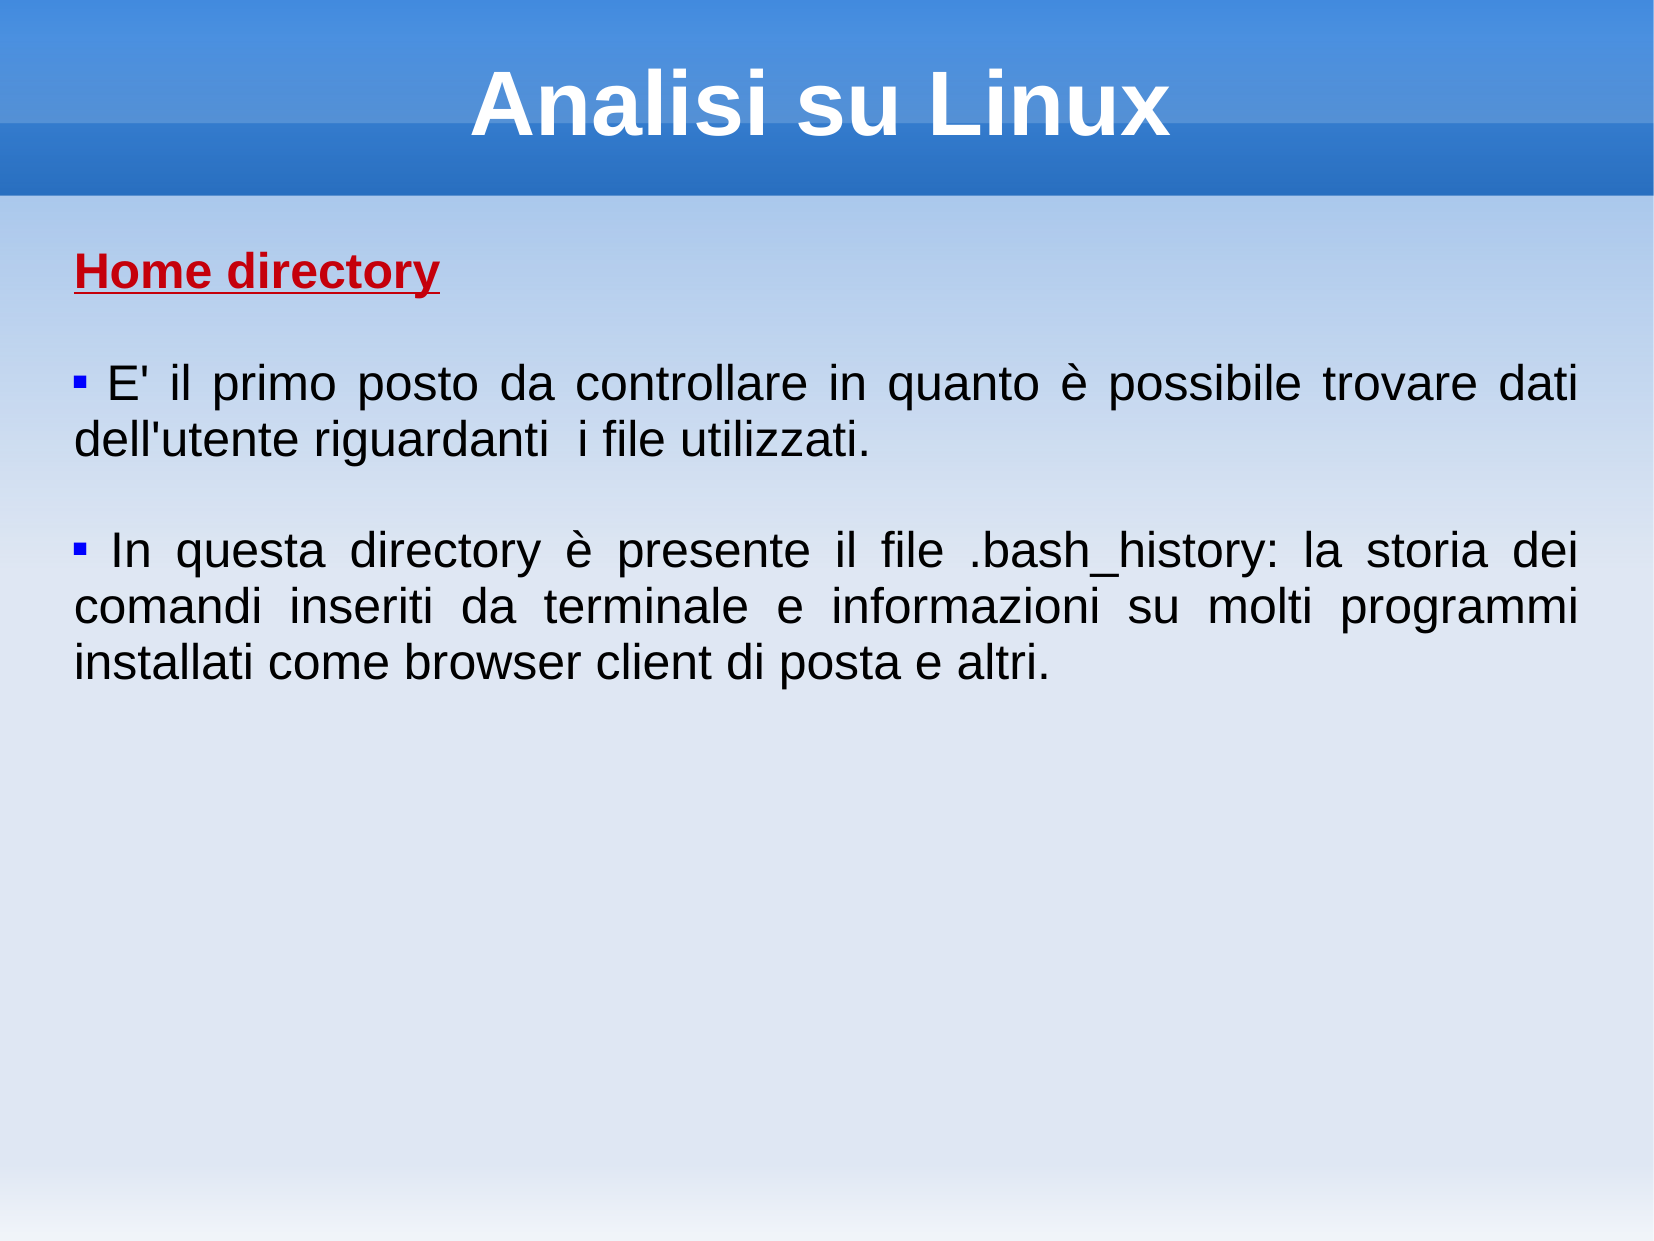

# Analisi su Linux
Home directory
 E' il primo posto da controllare in quanto è possibile trovare dati dell'utente riguardanti i file utilizzati.
 In questa directory è presente il file .bash_history: la storia dei comandi inseriti da terminale e informazioni su molti programmi installati come browser client di posta e altri.